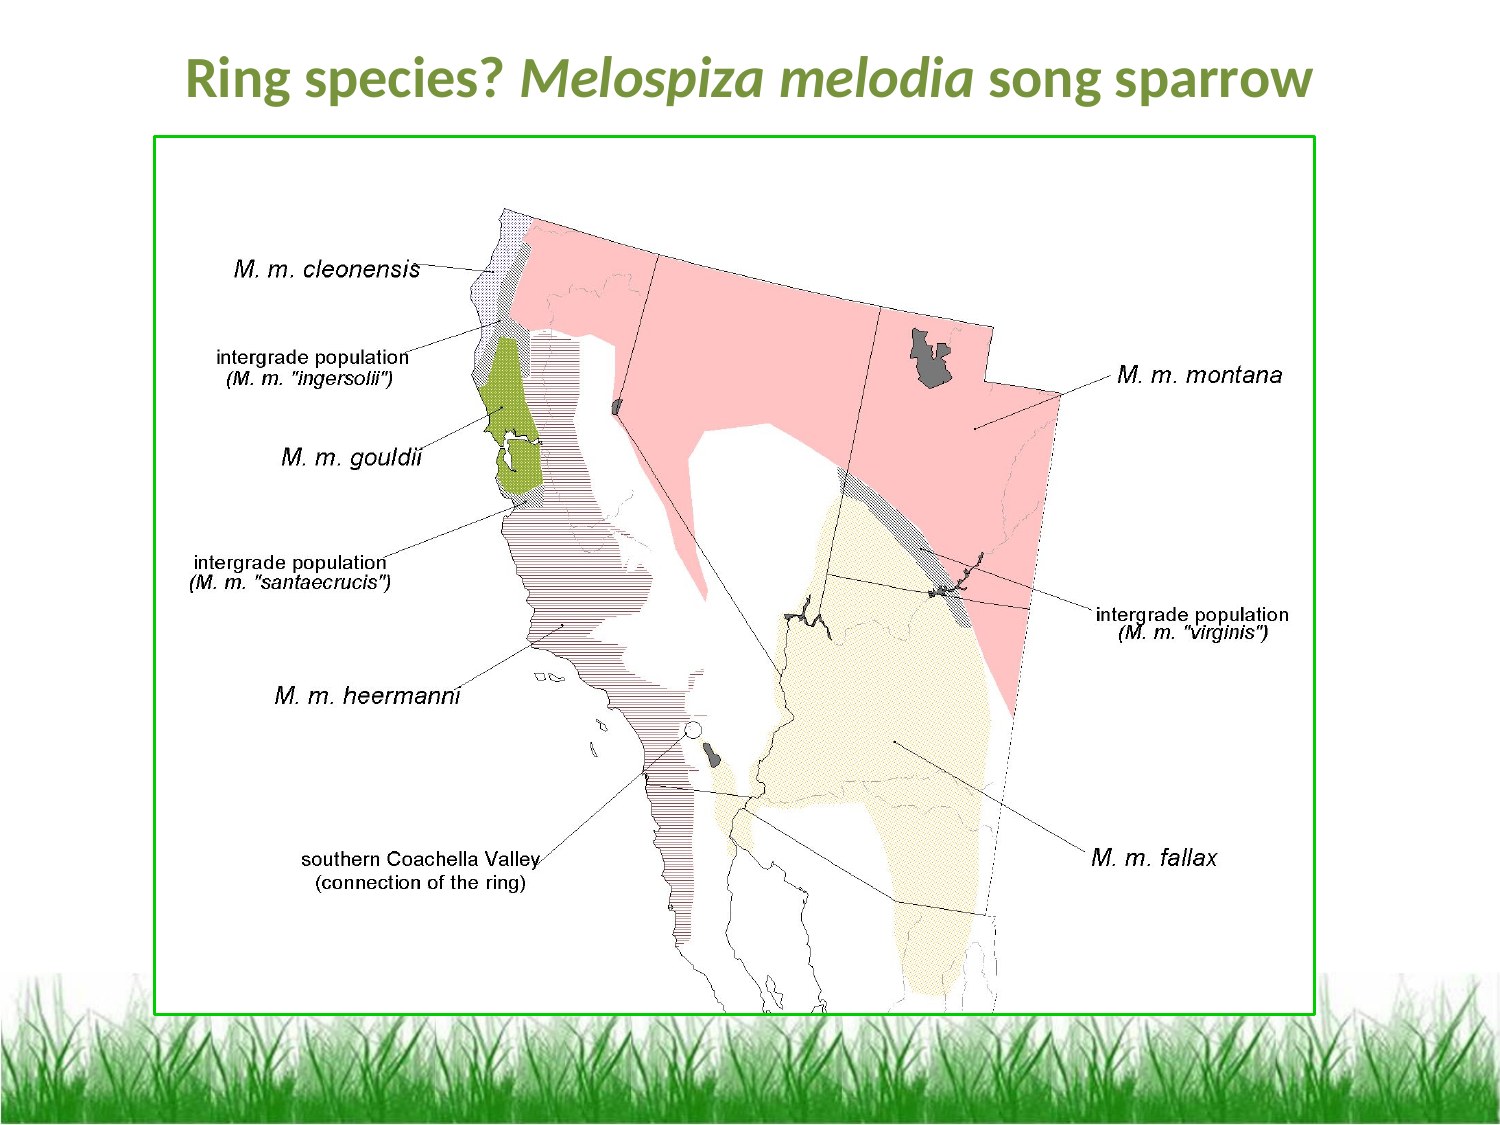

# Ring species? Melospiza melodia song sparrow